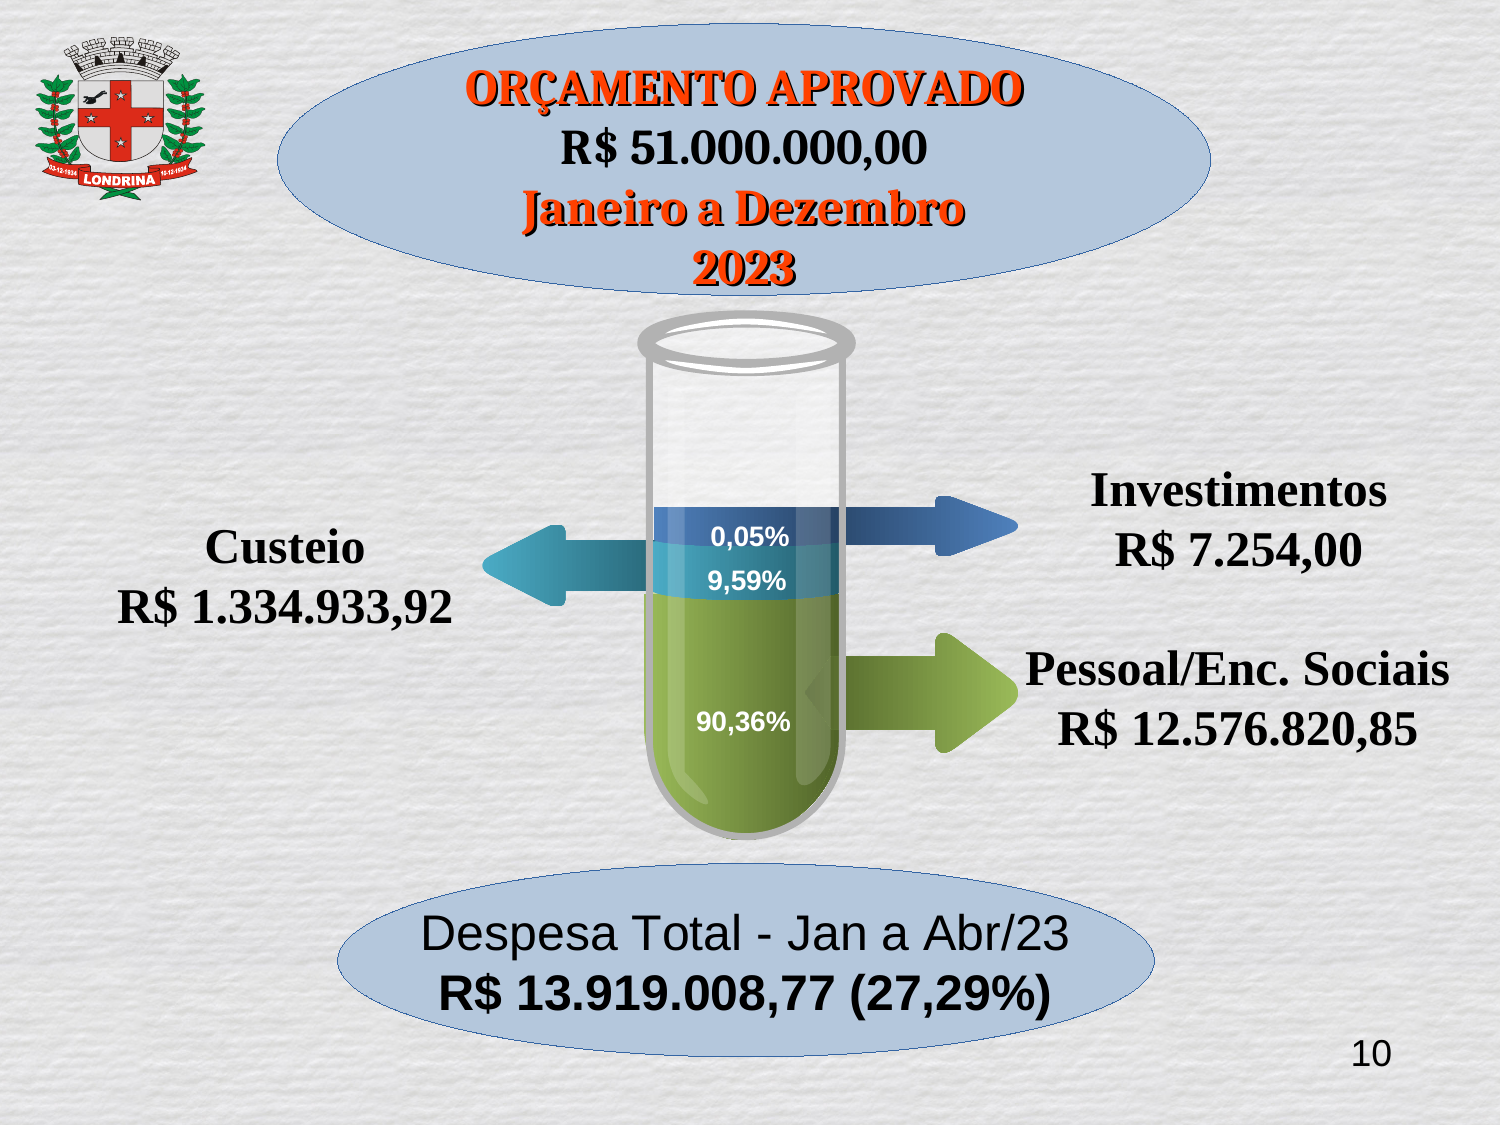

ORÇAMENTO APROVADO
R$ 51.000.000,00
Janeiro a Dezembro
2023
Investimentos
R$ 7.254,00
Custeio
R$ 1.334.933,92
0,05%
9,59%
88,15%
90,36%
Pessoal/Enc. Sociais
R$ 12.576.820,85
Despesa Total - Jan a Abr/23
R$ 13.919.008,77 (27,29%)